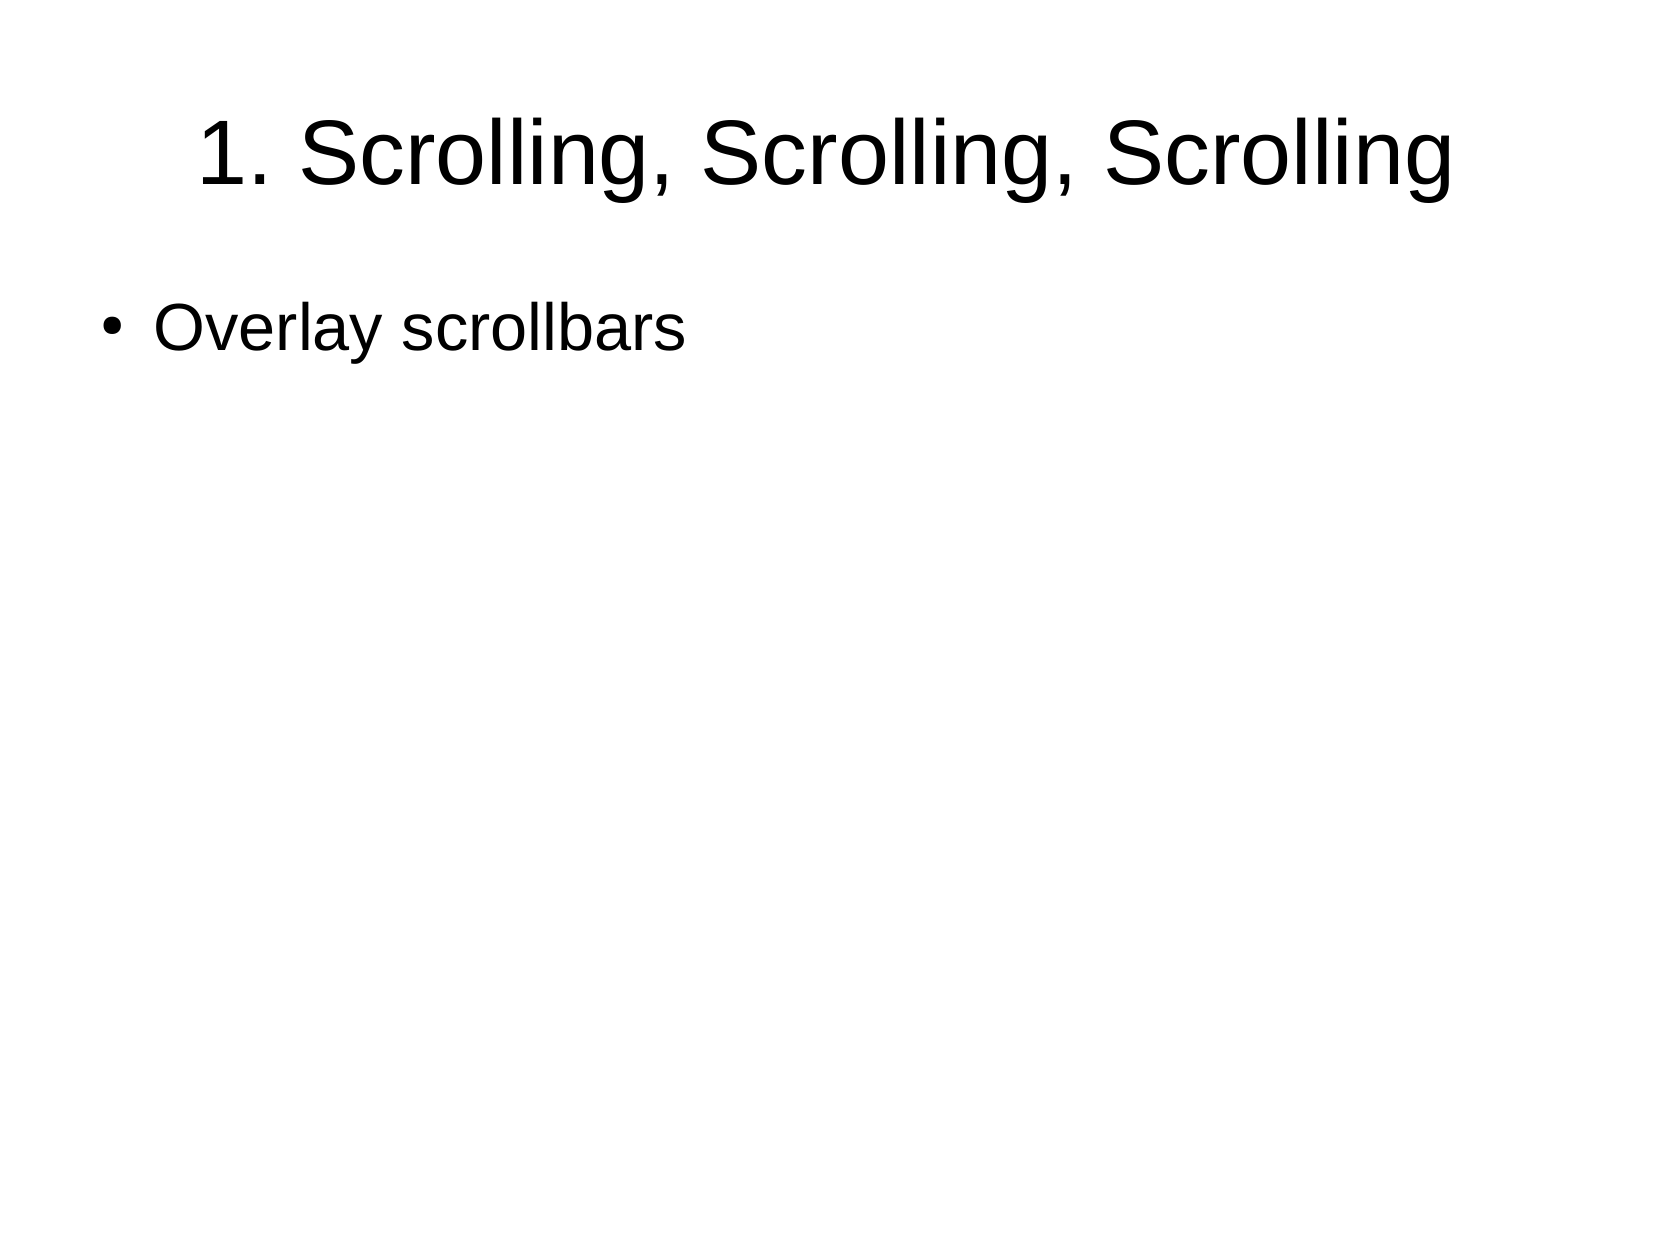

# 1. Scrolling, Scrolling, Scrolling
Overlay scrollbars